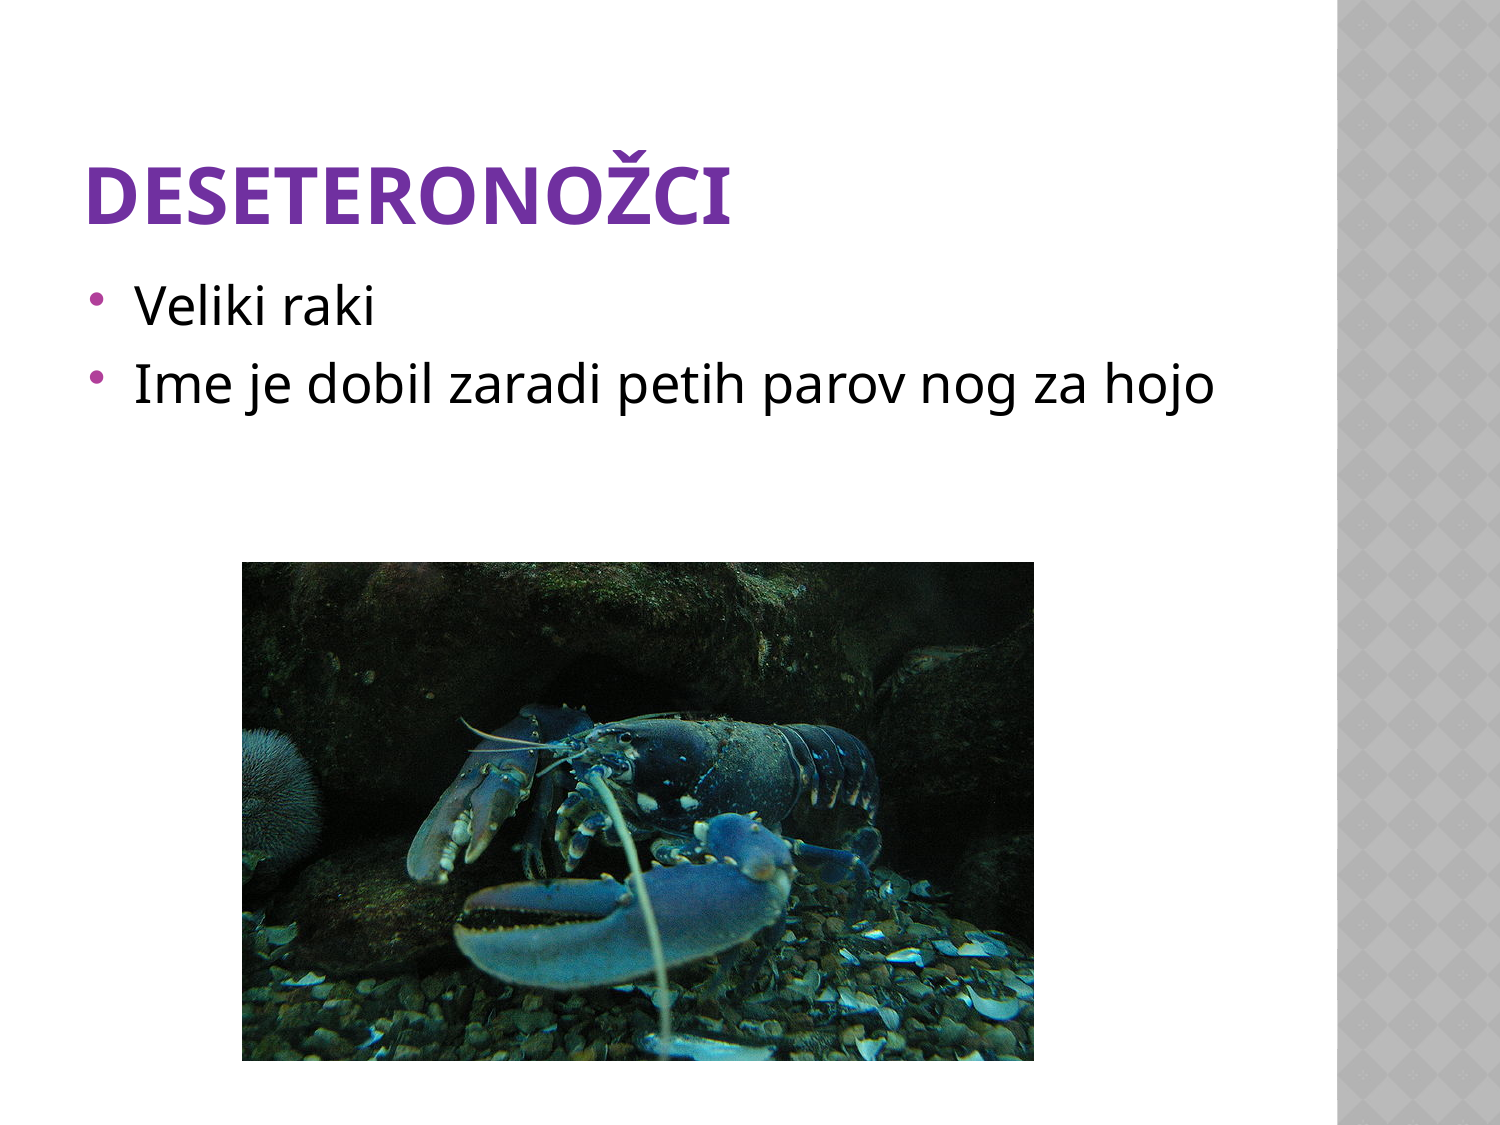

# DESETERONOŽCI
Veliki raki
Ime je dobil zaradi petih parov nog za hojo